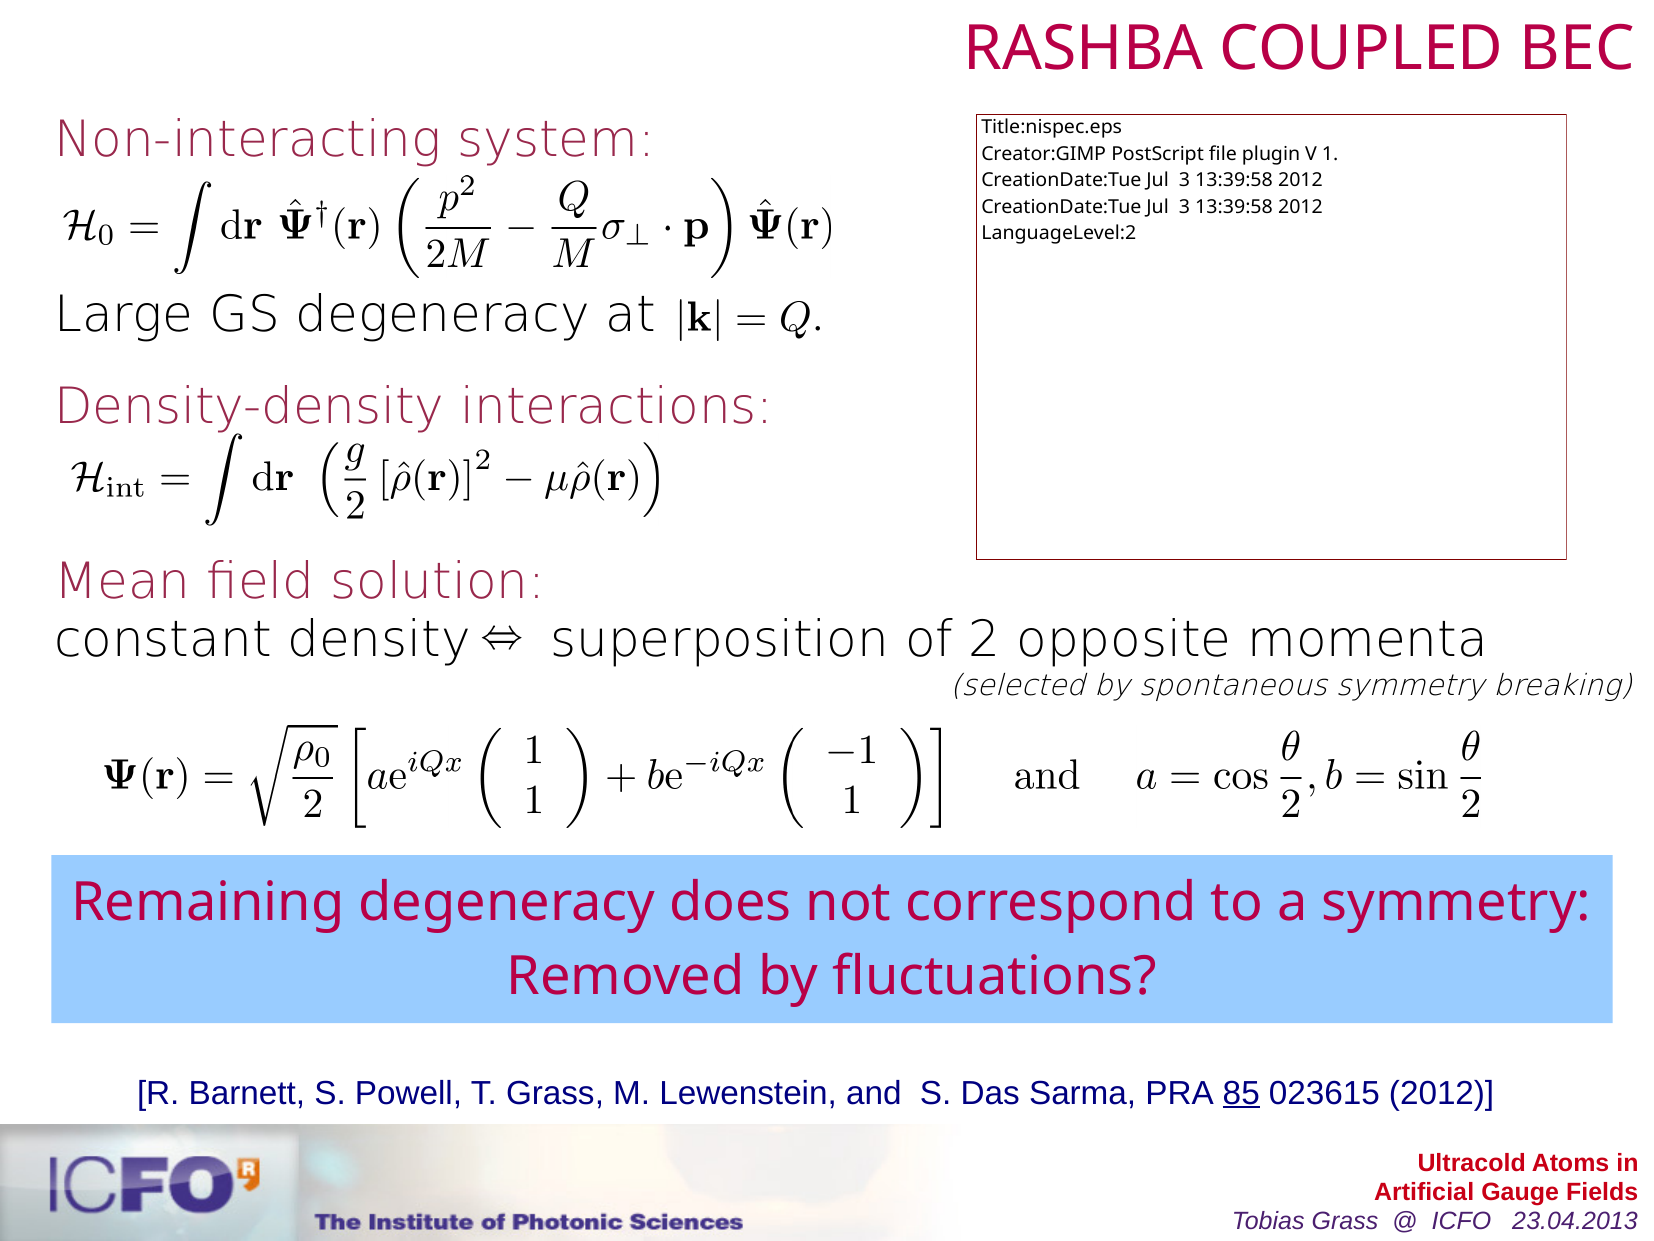

RASHBA COUPLED BEC
Non-interacting system:
Large GS degeneracy at
Density-density interactions:
Mean field solution:
constant density superposition of 2 opposite momenta
(selected by spontaneous symmetry breaking)
Remaining degeneracy does not correspond to a symmetry: Removed by fluctuations?
[R. Barnett, S. Powell, T. Grass, M. Lewenstein, and S. Das Sarma, PRA 85 023615 (2012)]
Ultracold Atoms in
Artificial Gauge Fields
Tobias Grass @ ICFO 23.04.2013